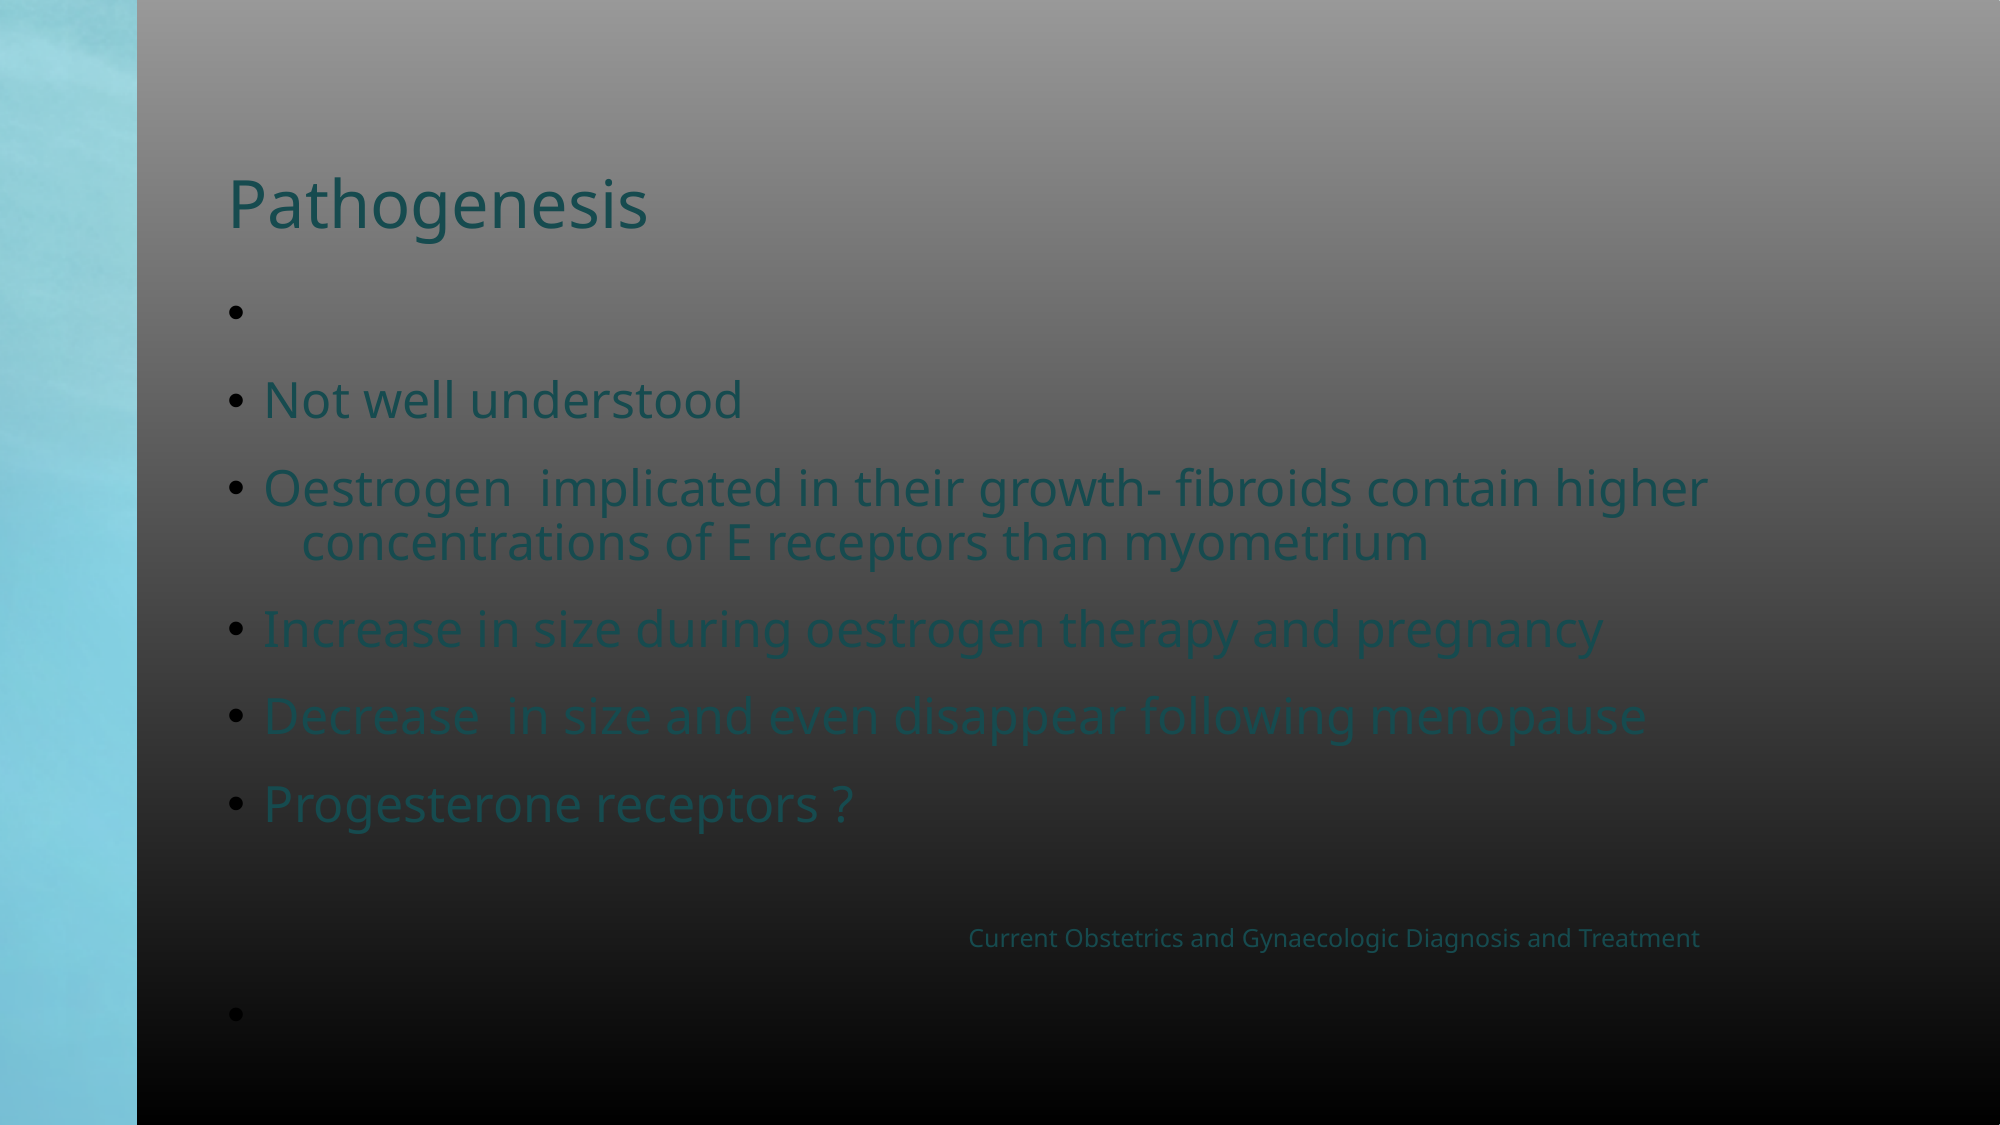

# Pathogenesis
Not well understood
Oestrogen implicated in their growth- fibroids contain higher concentrations of E receptors than myometrium
Increase in size during oestrogen therapy and pregnancy
Decrease in size and even disappear following menopause
Progesterone receptors ?
 Current Obstetrics and Gynaecologic Diagnosis and Treatment